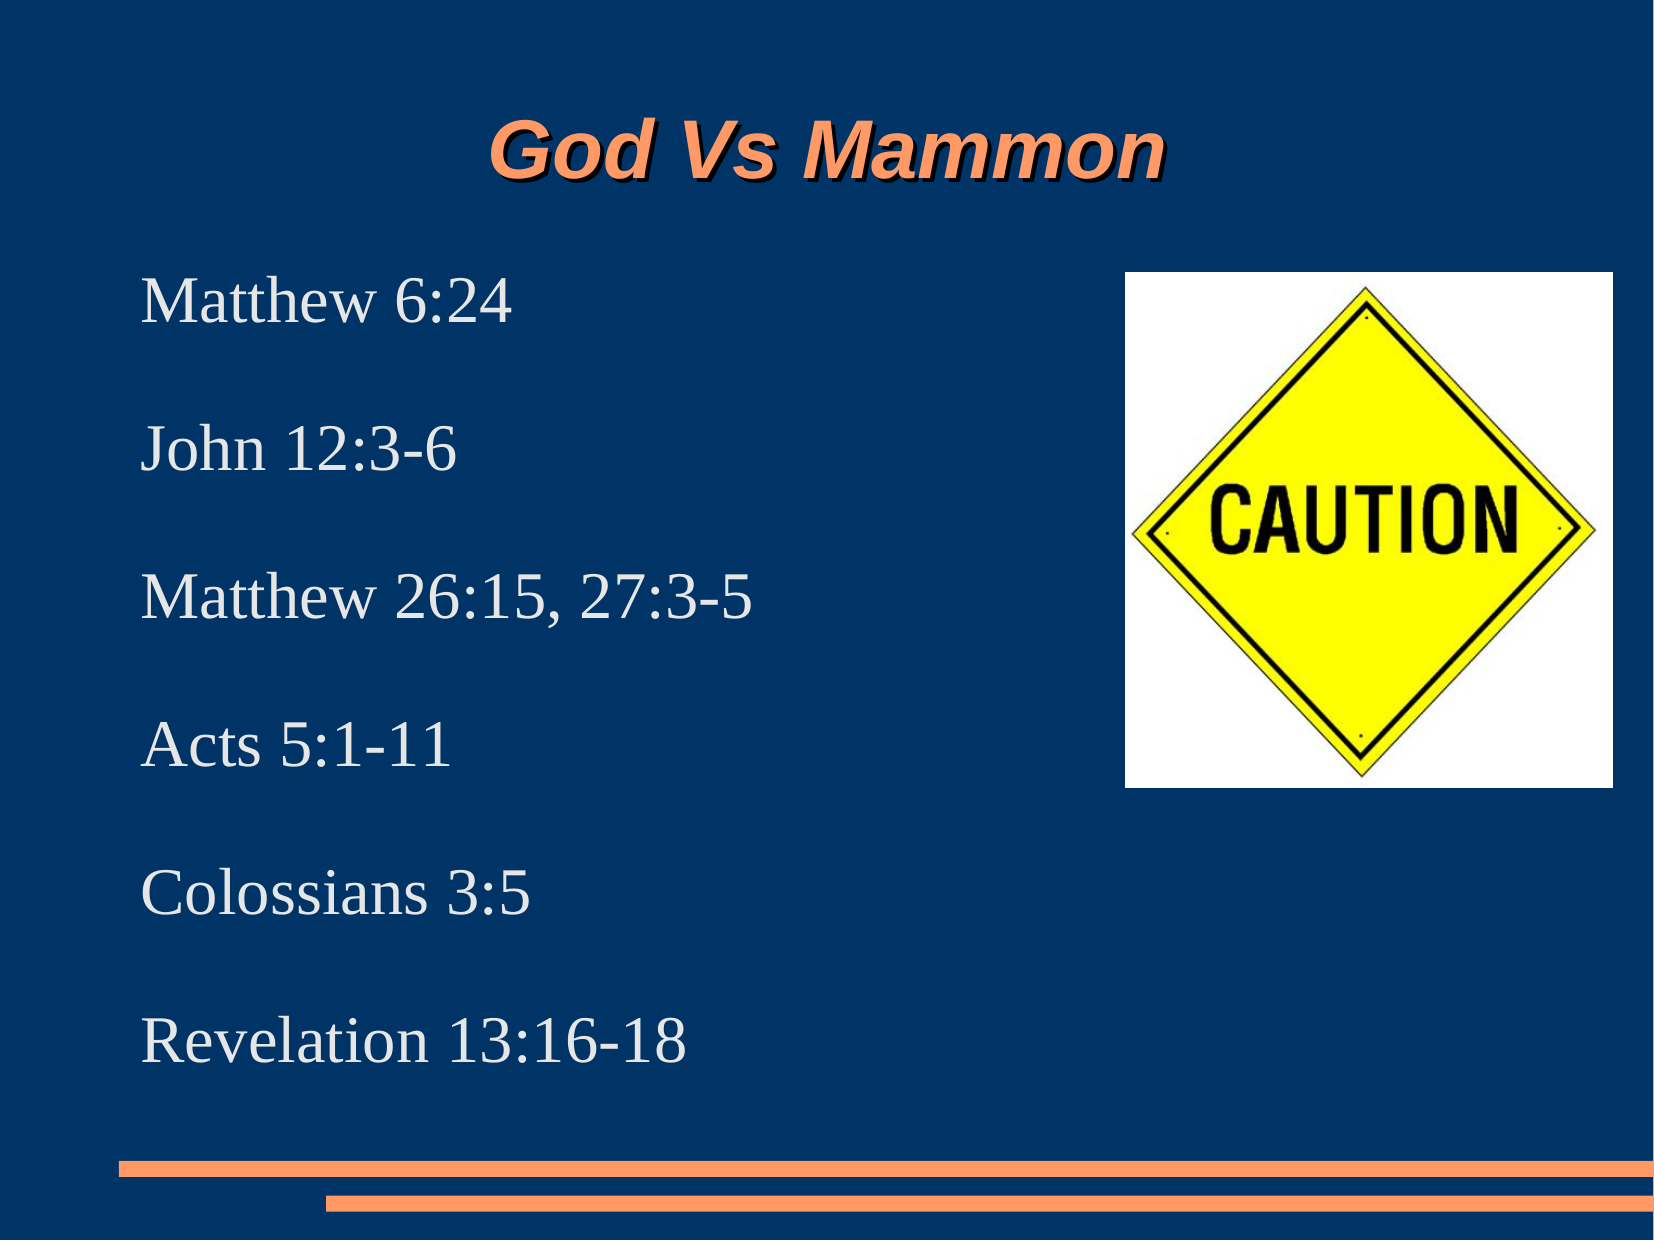

# God Vs Mammon
Matthew 6:24
John 12:3-6
Matthew 26:15, 27:3-5
Acts 5:1-11
Colossians 3:5
Revelation 13:16-18